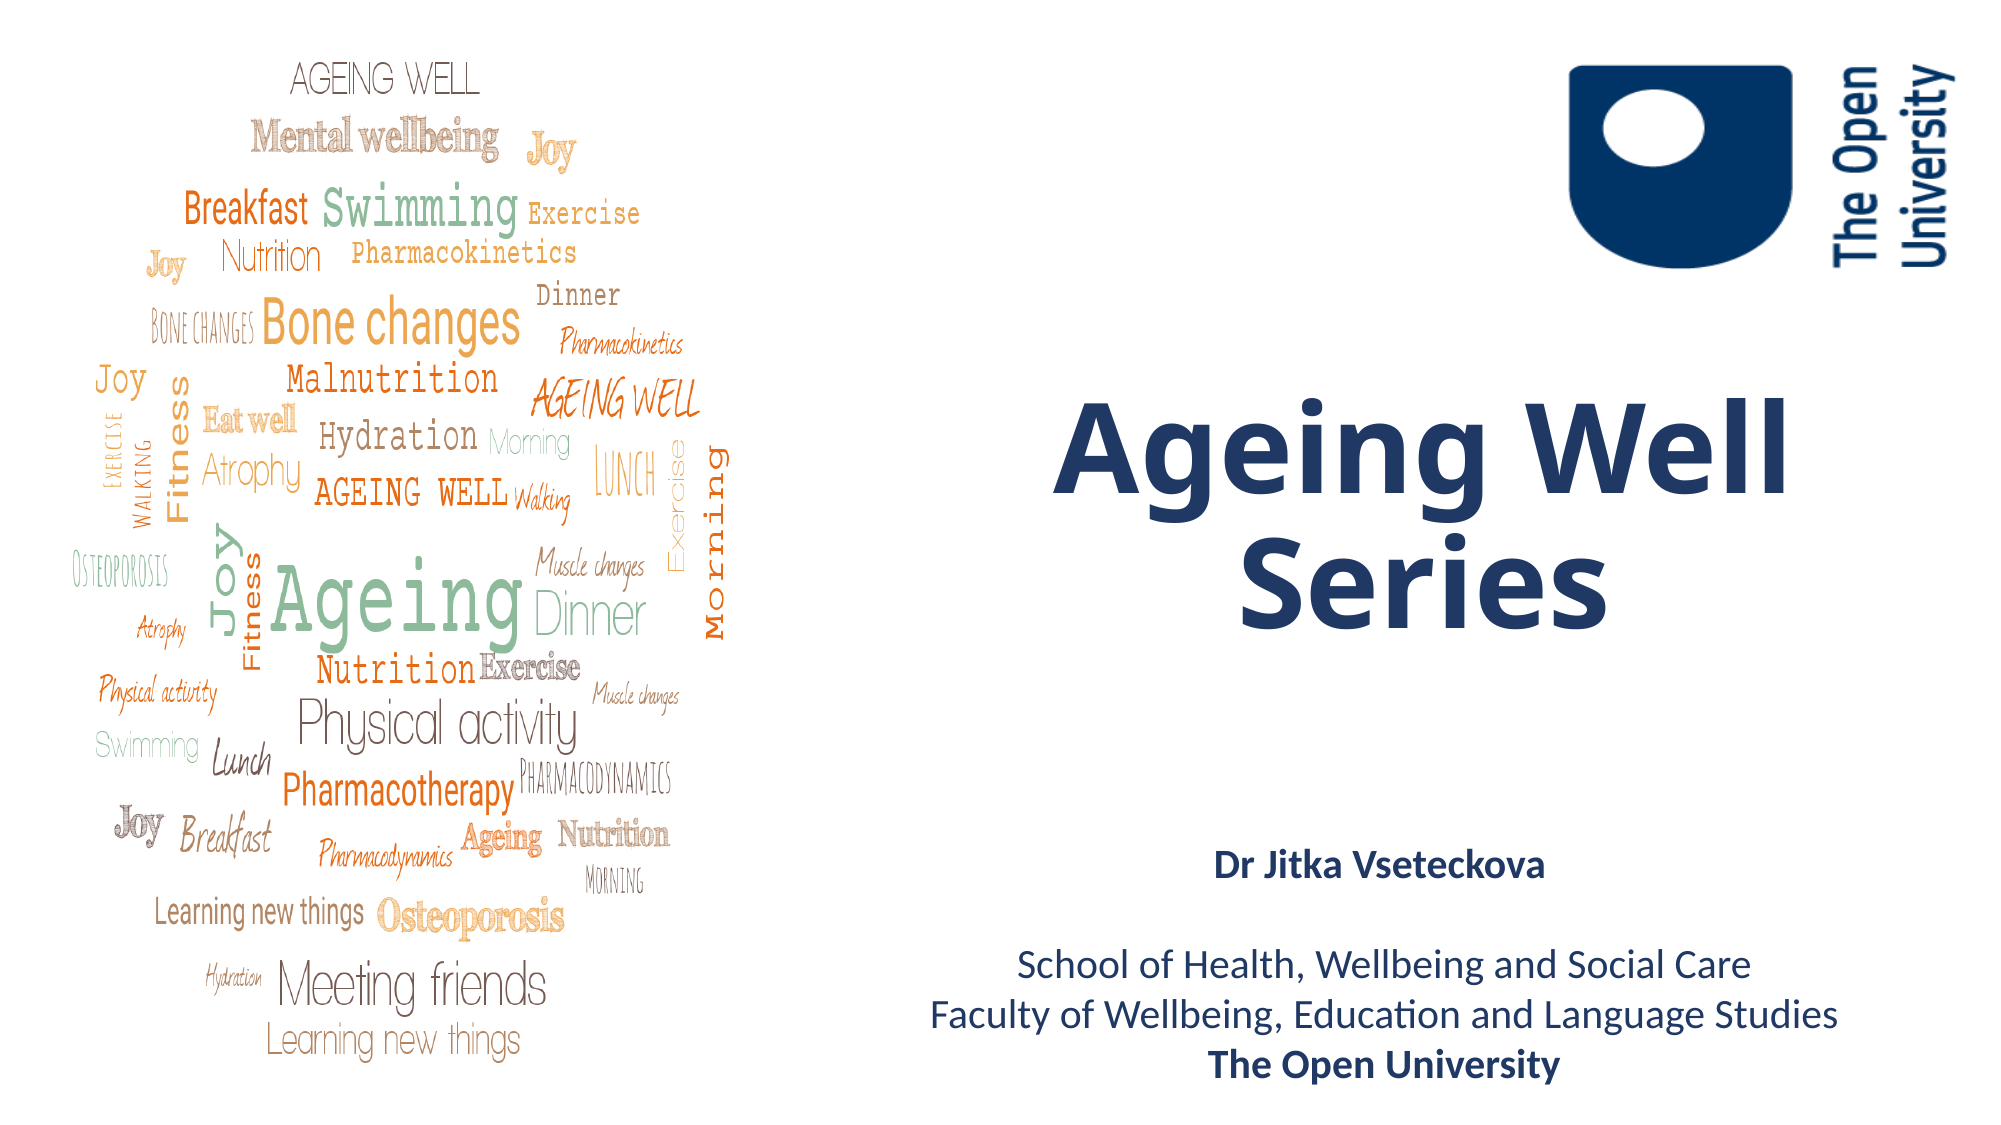

# Ageing Well Series
Dr Jitka Vseteckova
School of Health, Wellbeing and Social Care
Faculty of Wellbeing, Education and Language Studies
The Open University